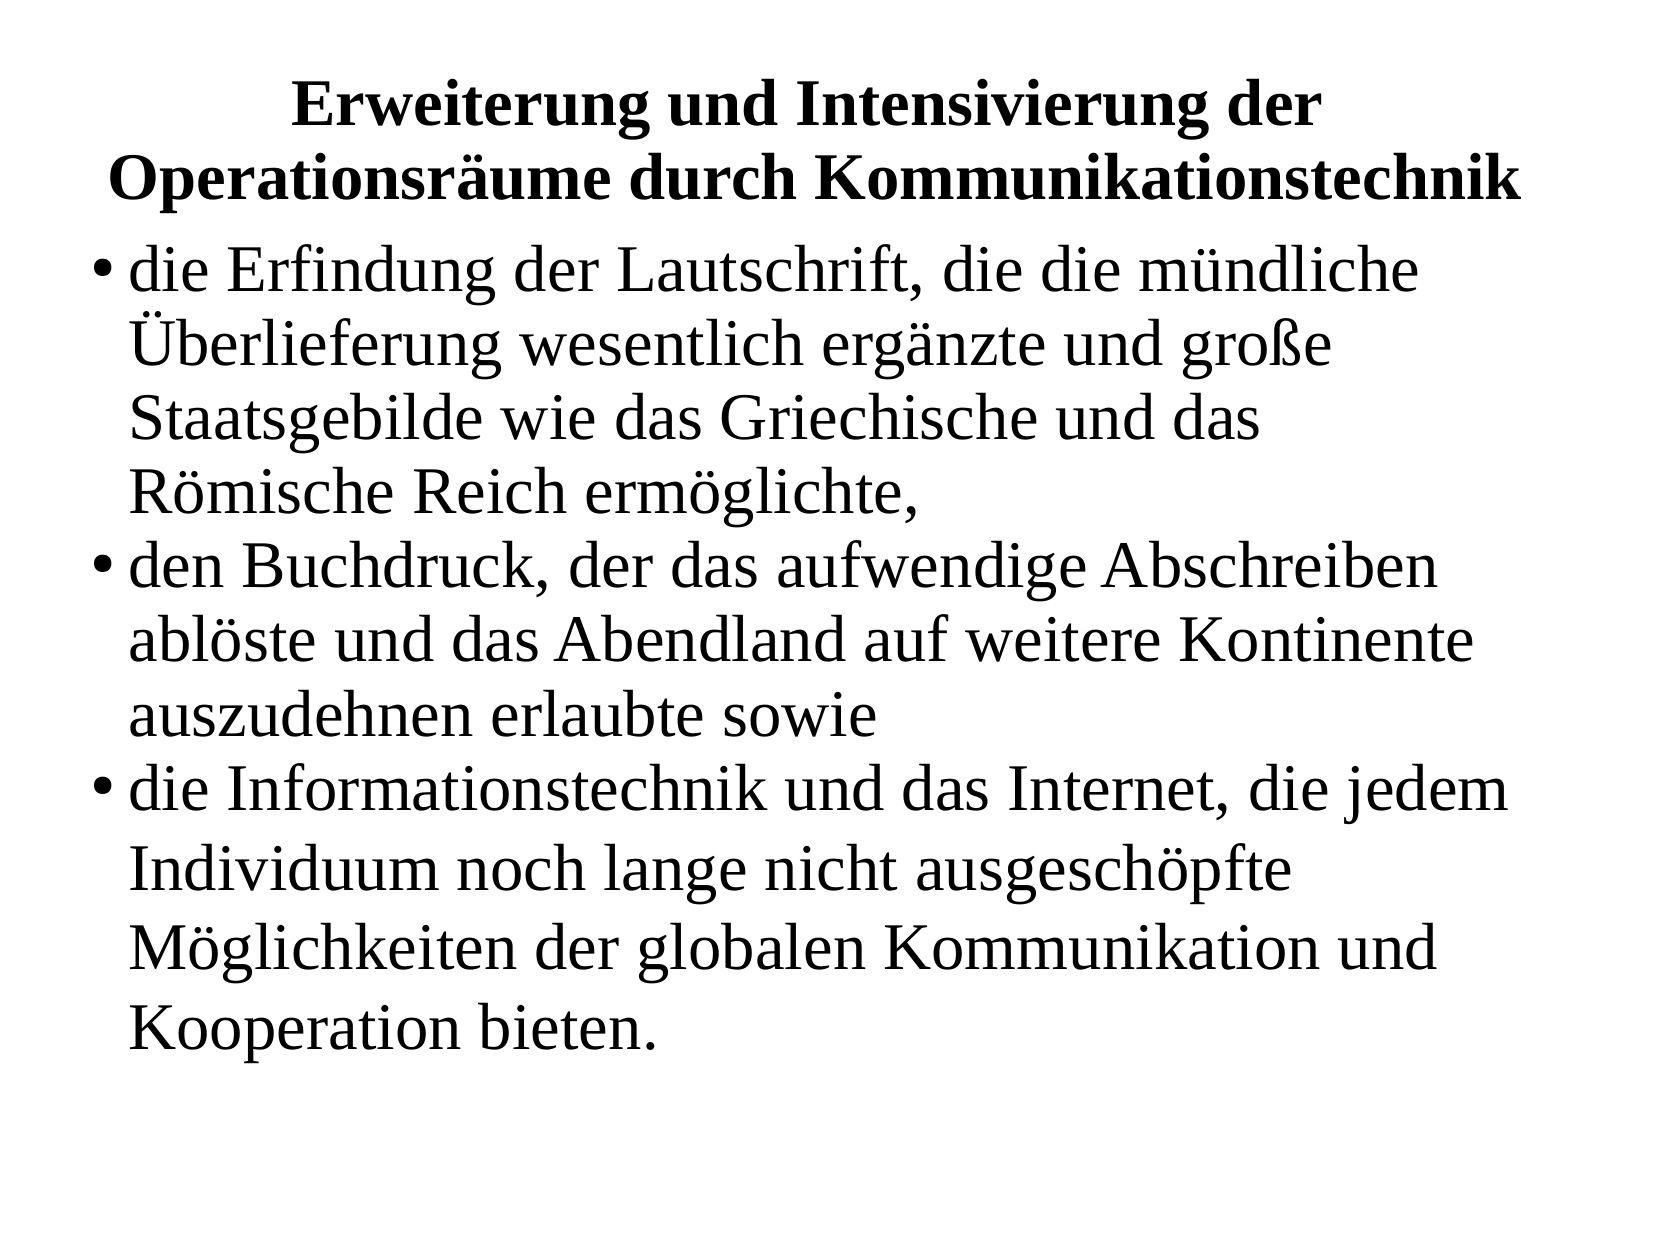

Erweiterung und Intensivierung der
Operationsräume durch Kommunikationstechnik
die Erfindung der Lautschrift, die die mündliche
Überlieferung wesentlich ergänzte und große
Staatsgebilde wie das Griechische und das
Römische Reich ermöglichte,
den Buchdruck, der das aufwendige Abschreiben
ablöste und das Abendland auf weitere Kontinente
auszudehnen erlaubte sowie
die Informationstechnik und das Internet, die jedem
Individuum noch lange nicht ausgeschöpfte
Möglichkeiten der globalen Kommunikation und
Kooperation bieten.